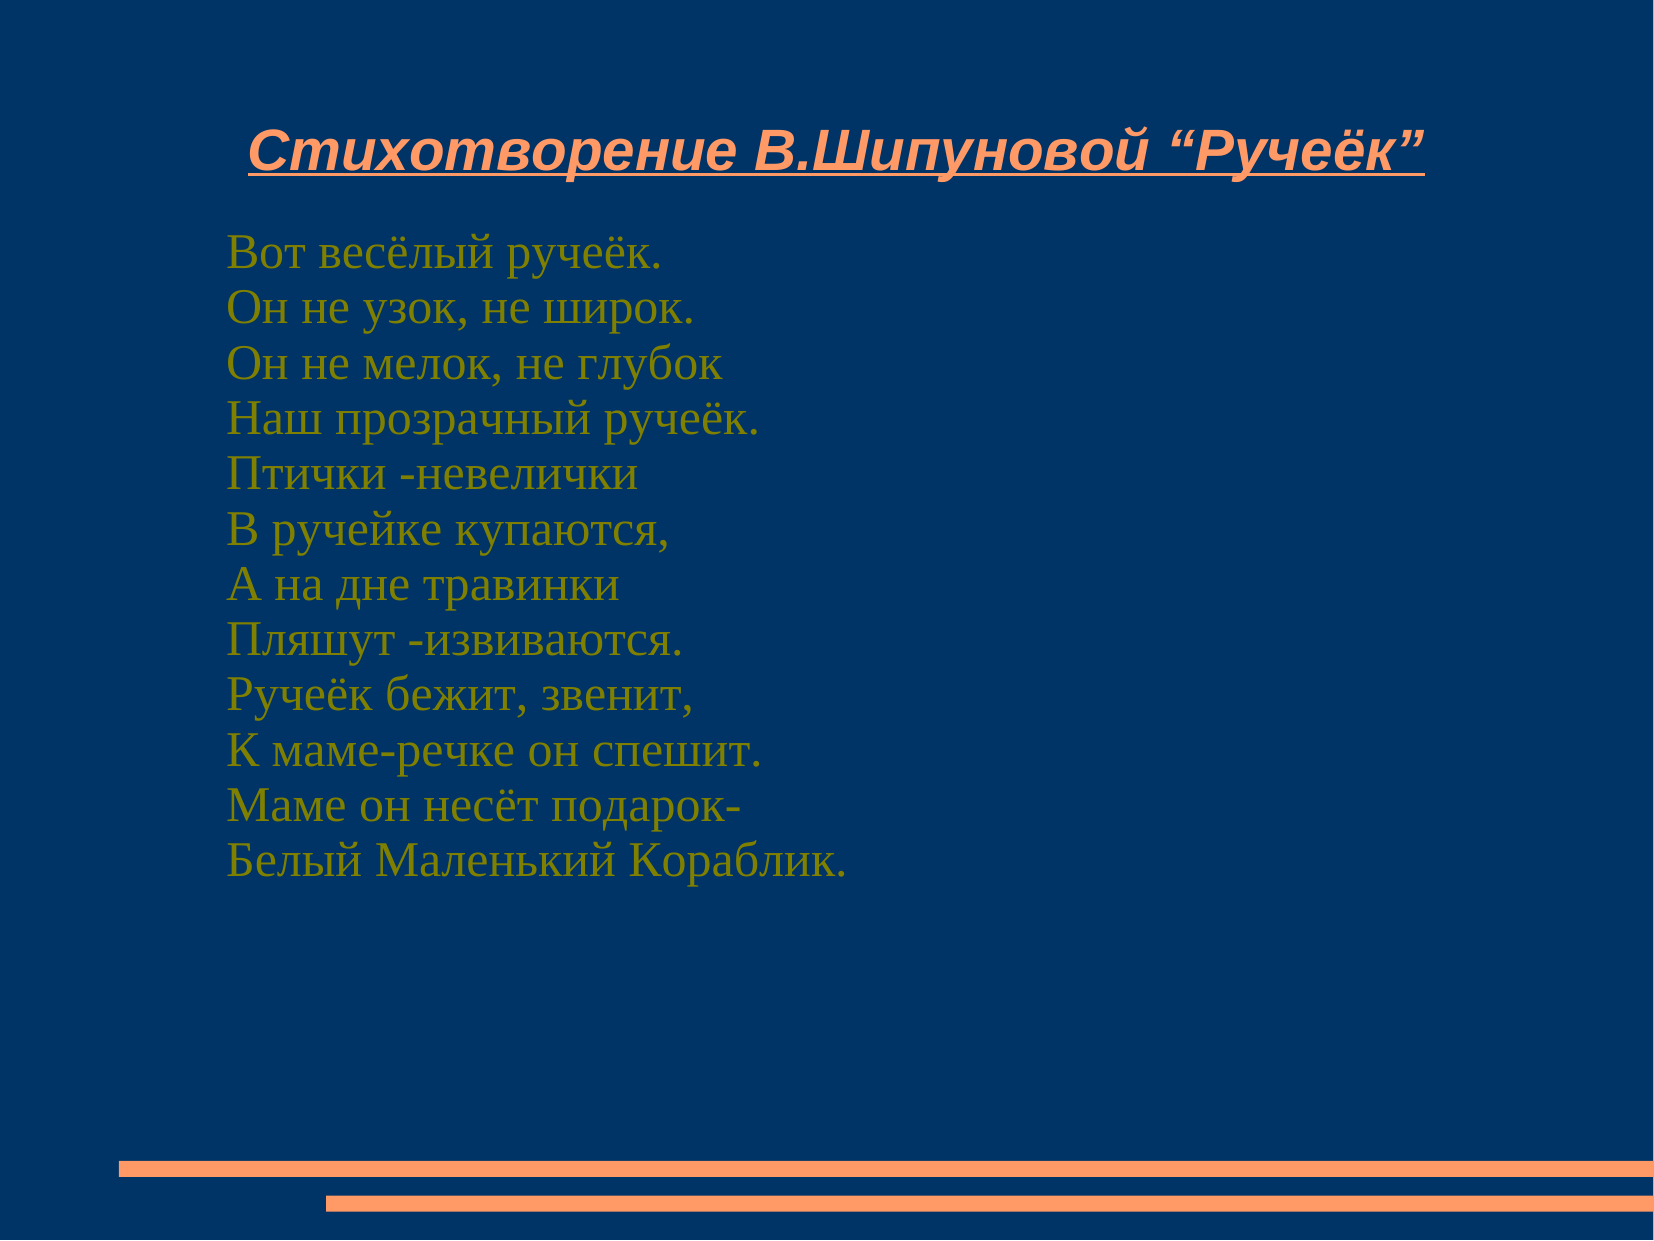

# Стихотворение В.Шипуновой “Ручеёк”
Вот весёлый ручеёк.
Он не узок, не широк.
Он не мелок, не глубок
Наш прозрачный ручеёк.
Птички -невелички
В ручейке купаются,
А на дне травинки
Пляшут -извиваются.
Ручеёк бежит, звенит,
К маме-речке он спешит.
Маме он несёт подарок-
Белый Маленький Кораблик.